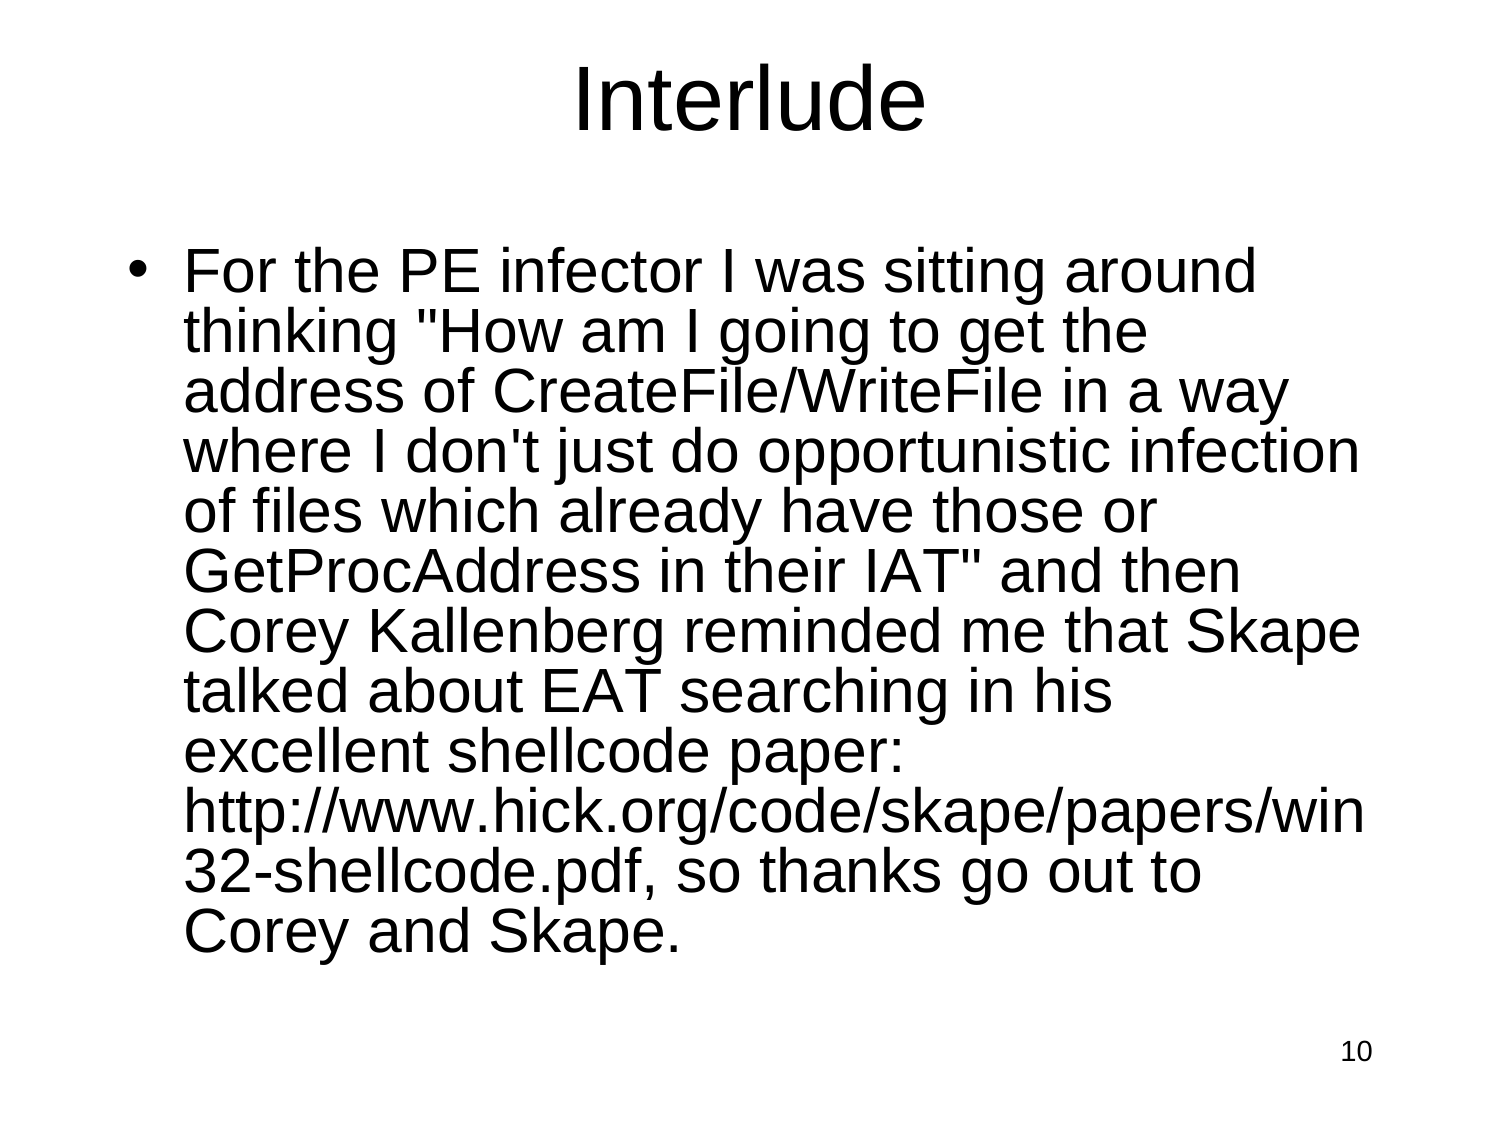

# Interlude
For the PE infector I was sitting around thinking "How am I going to get the address of CreateFile/WriteFile in a way where I don't just do opportunistic infection of files which already have those or GetProcAddress in their IAT" and then Corey Kallenberg reminded me that Skape talked about EAT searching in his excellent shellcode paper: http://www.hick.org/code/skape/papers/win32-shellcode.pdf, so thanks go out to Corey and Skape.